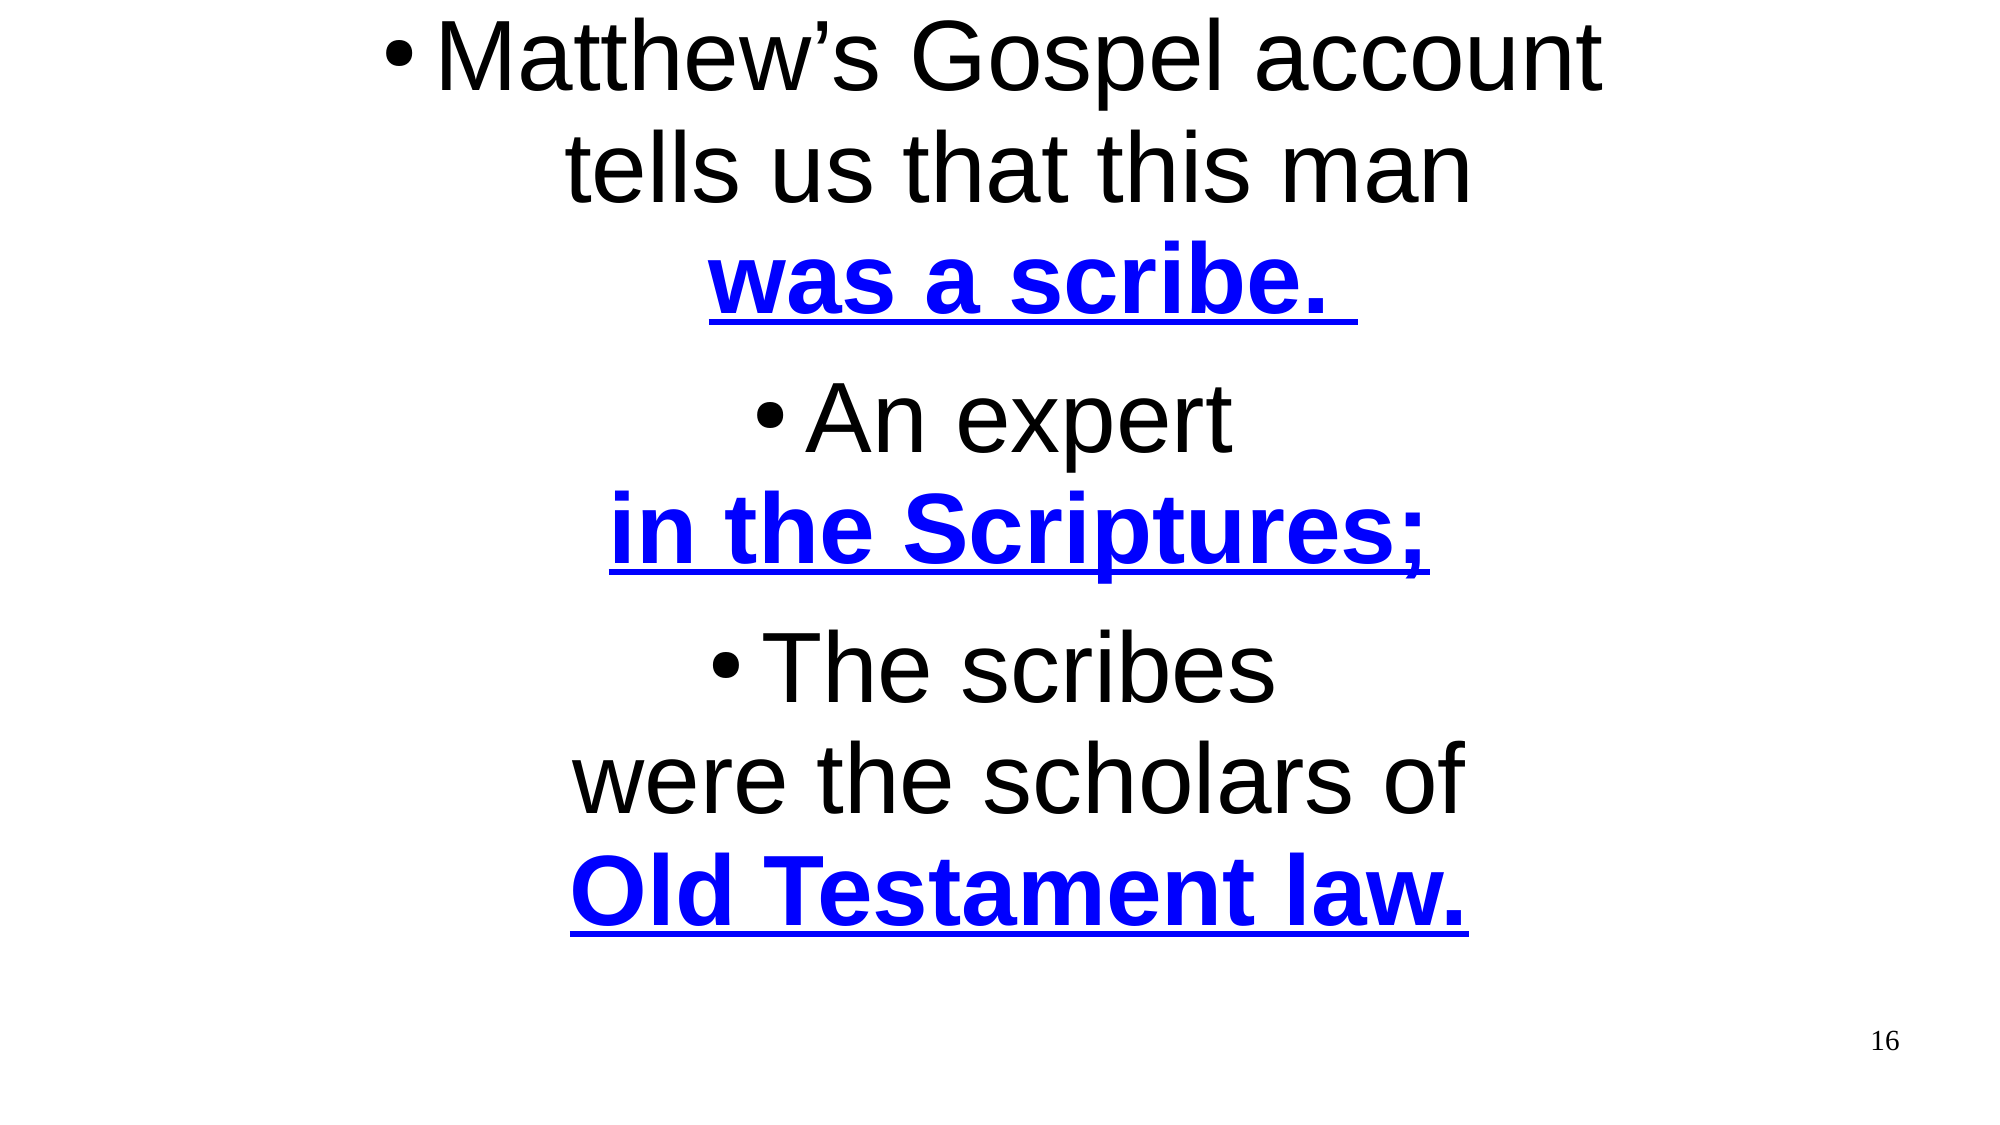

# Matthew’s Gospel account tells us that this man was a scribe.
An expert
in the Scriptures;
The scribes
were the scholars of
Old Testament law.
16